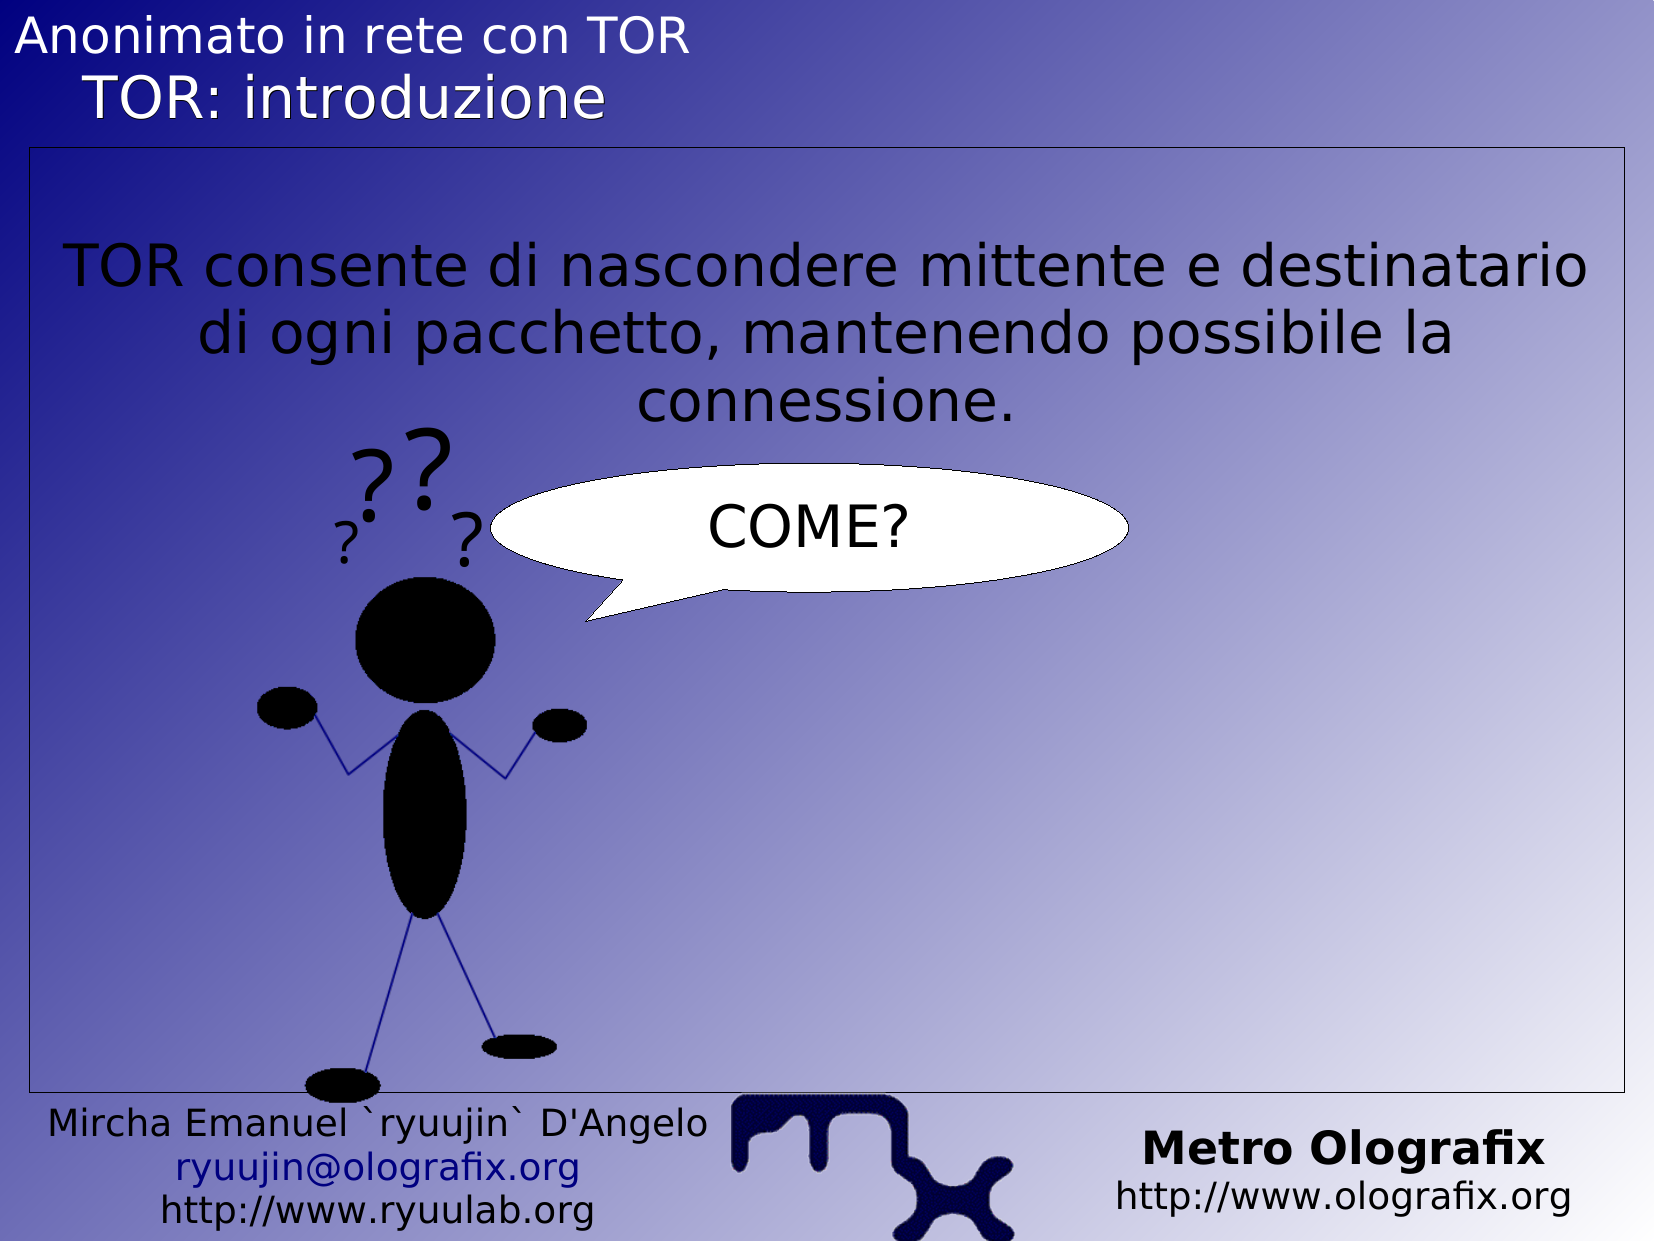

Anonimato in rete con TOR
# TOR: introduzione
TOR consente di nascondere mittente e destinatario di ogni pacchetto, mantenendo possibile la connessione.
?
?
COME?
?
?
Mircha Emanuel `ryuujin` D'Angelo
ryuujin@olografix.org
http://www.ryuulab.org
Metro Olografix
http://www.olografix.org